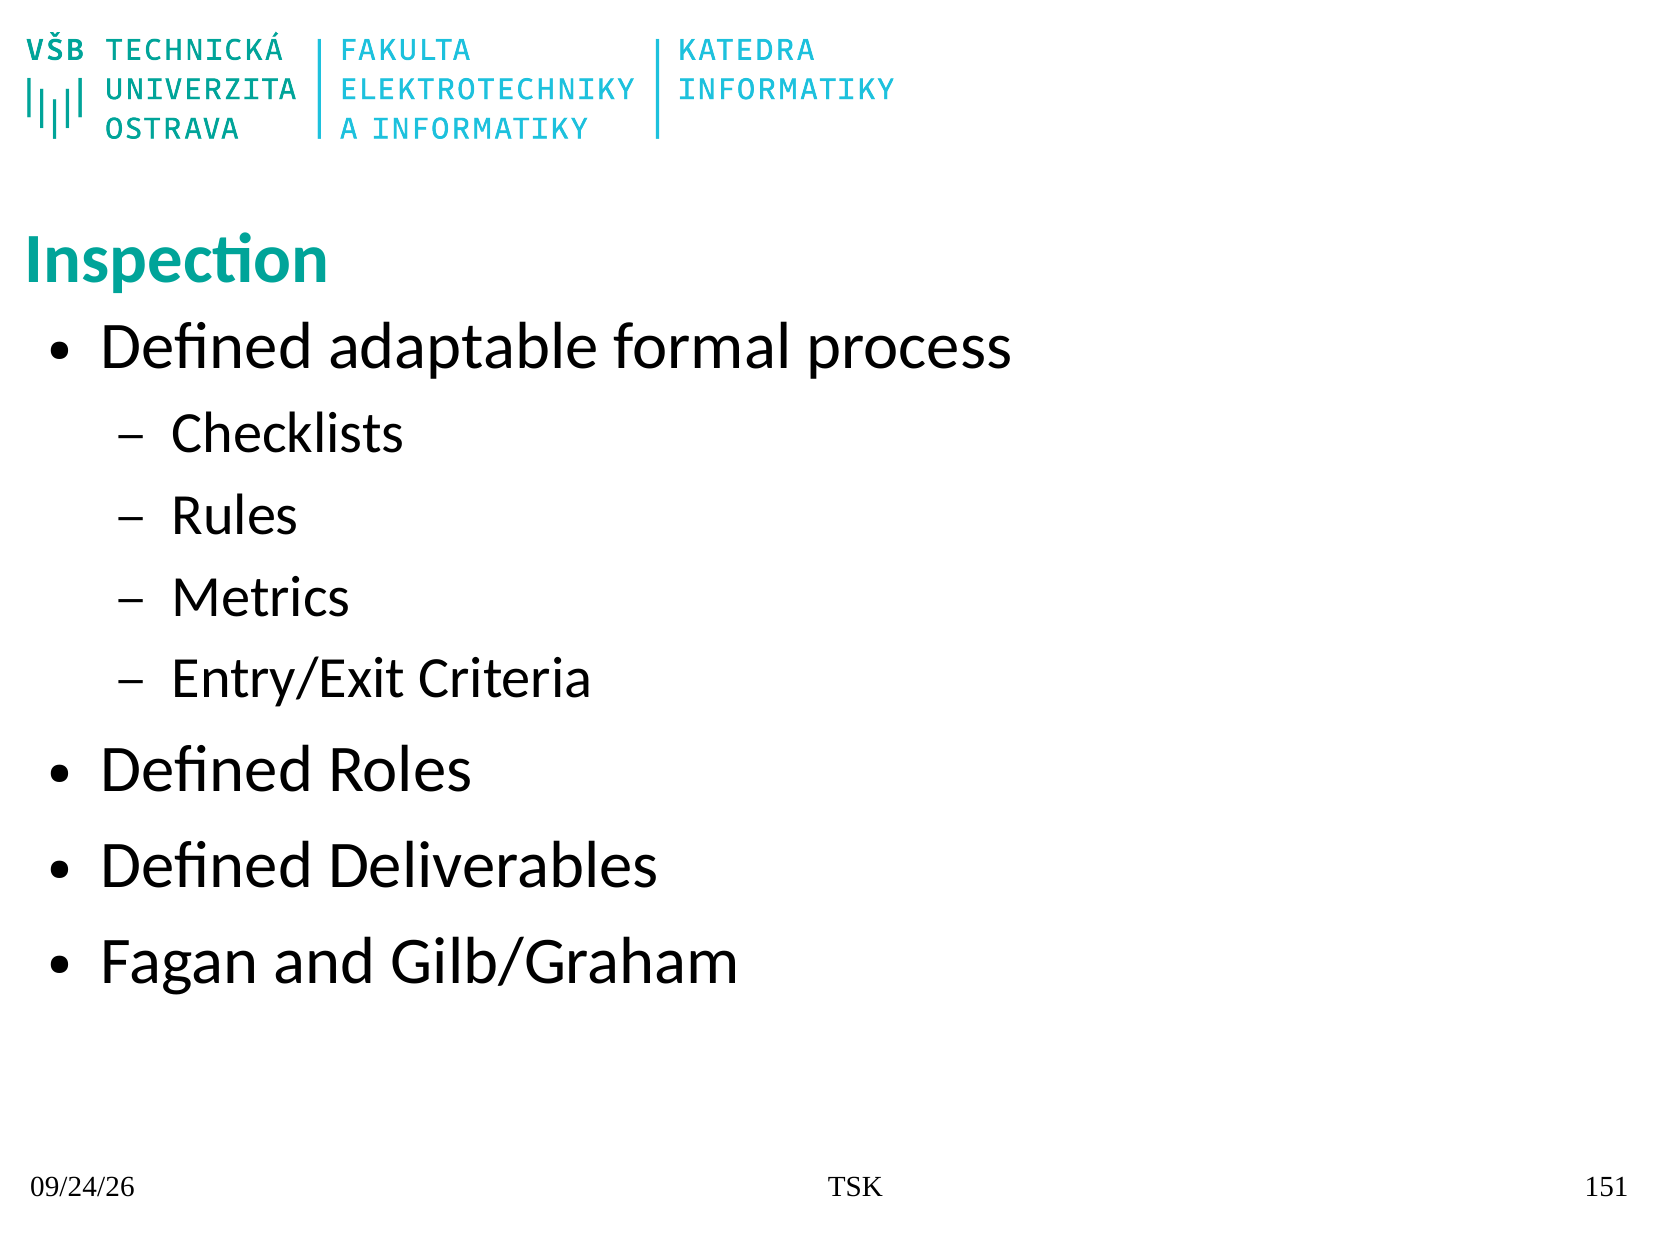

# Inspection
Defined adaptable formal process
Checklists
Rules
Metrics
Entry/Exit Criteria
Defined Roles
Defined Deliverables
Fagan and Gilb/Graham
TSK
151